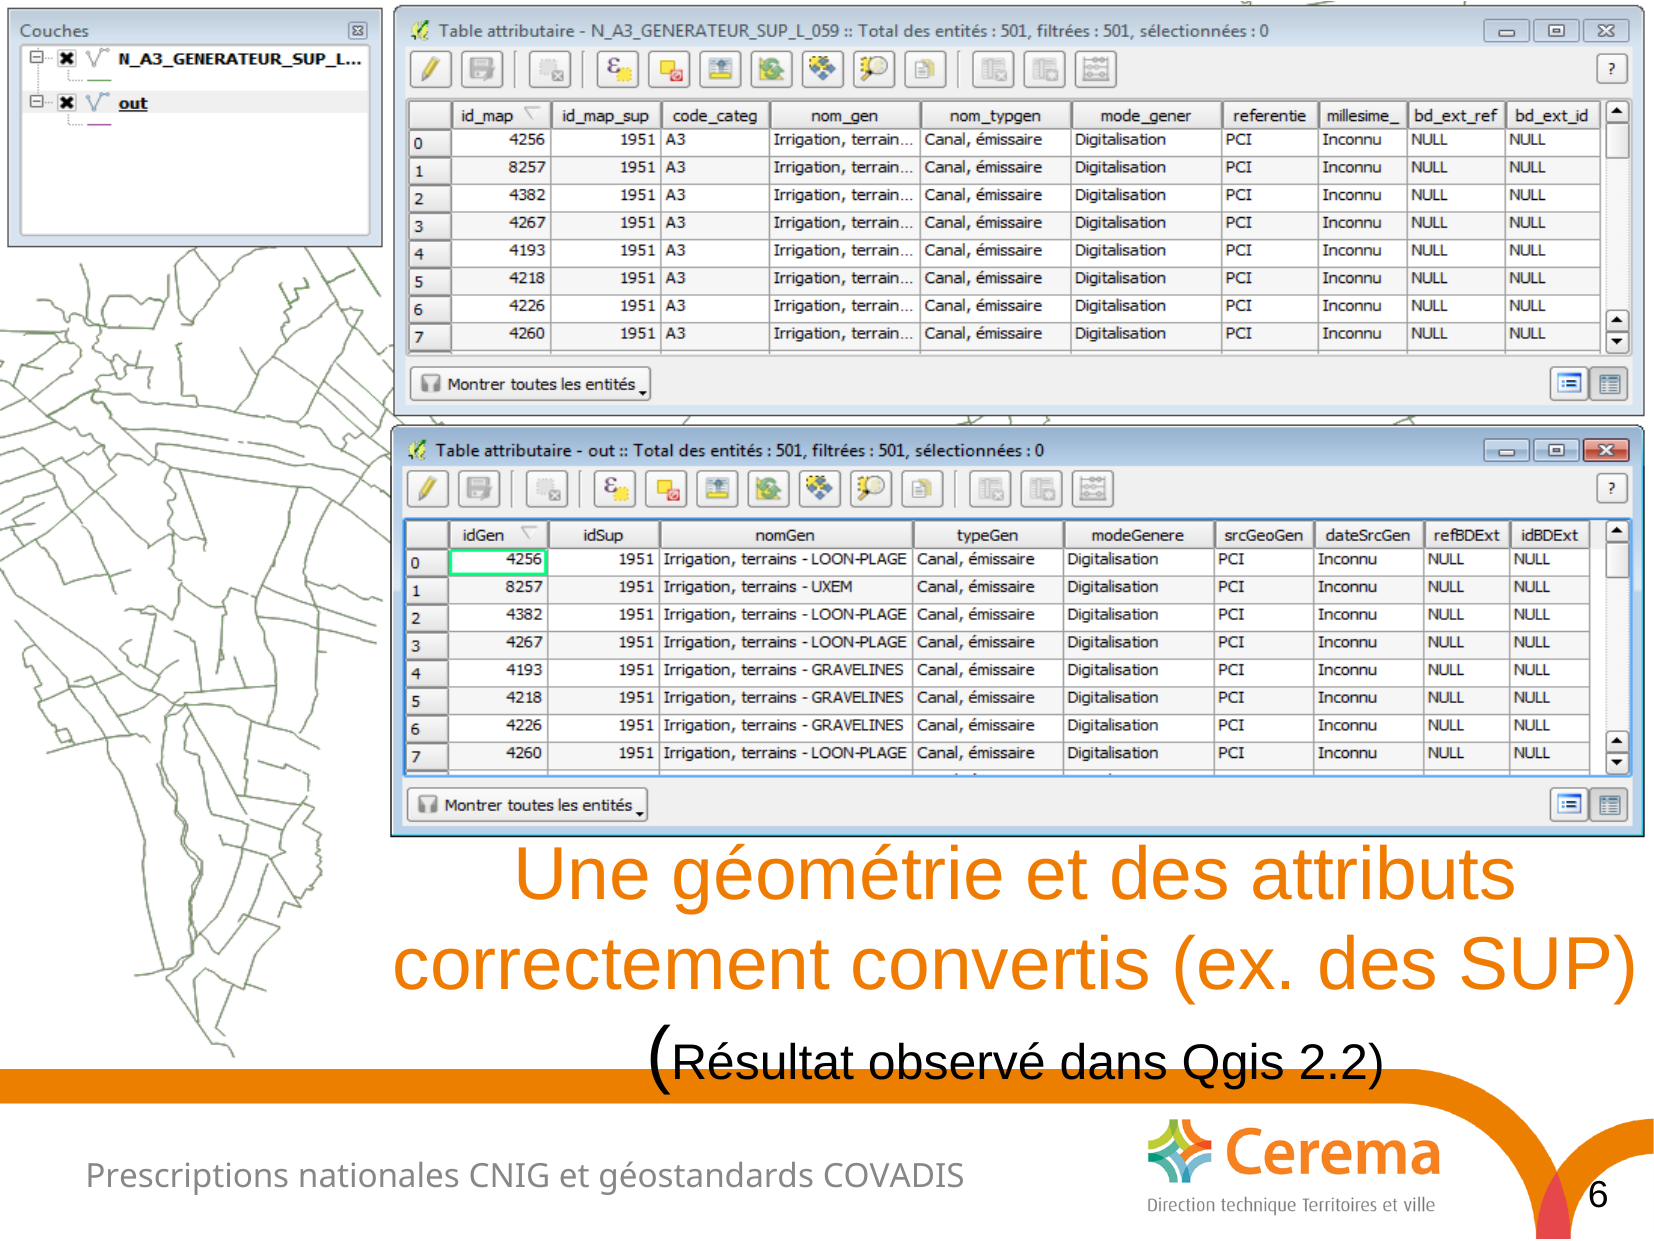

# Une géométrie et des attributs correctement convertis (ex. des SUP) (Résultat observé dans Qgis 2.2)